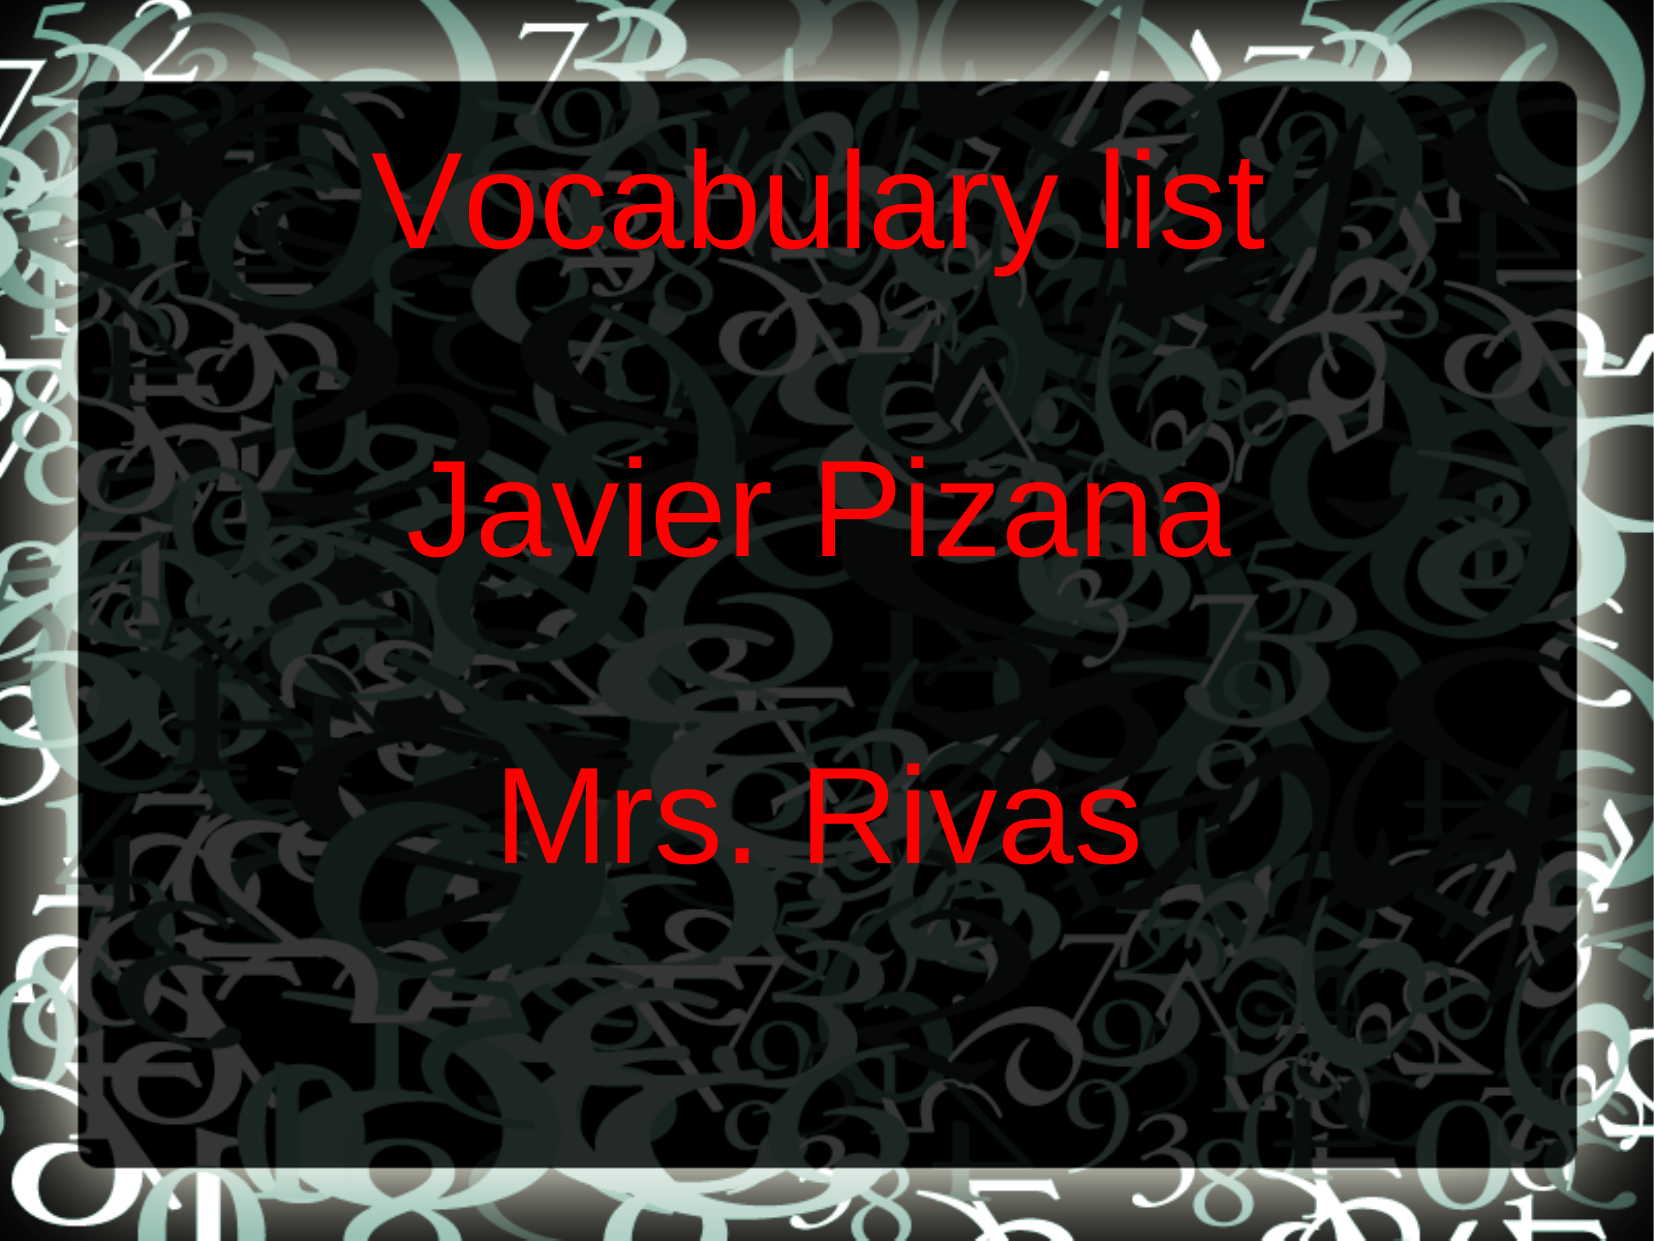

# Vocabulary list
Javier Pizana
Mrs. Rivas